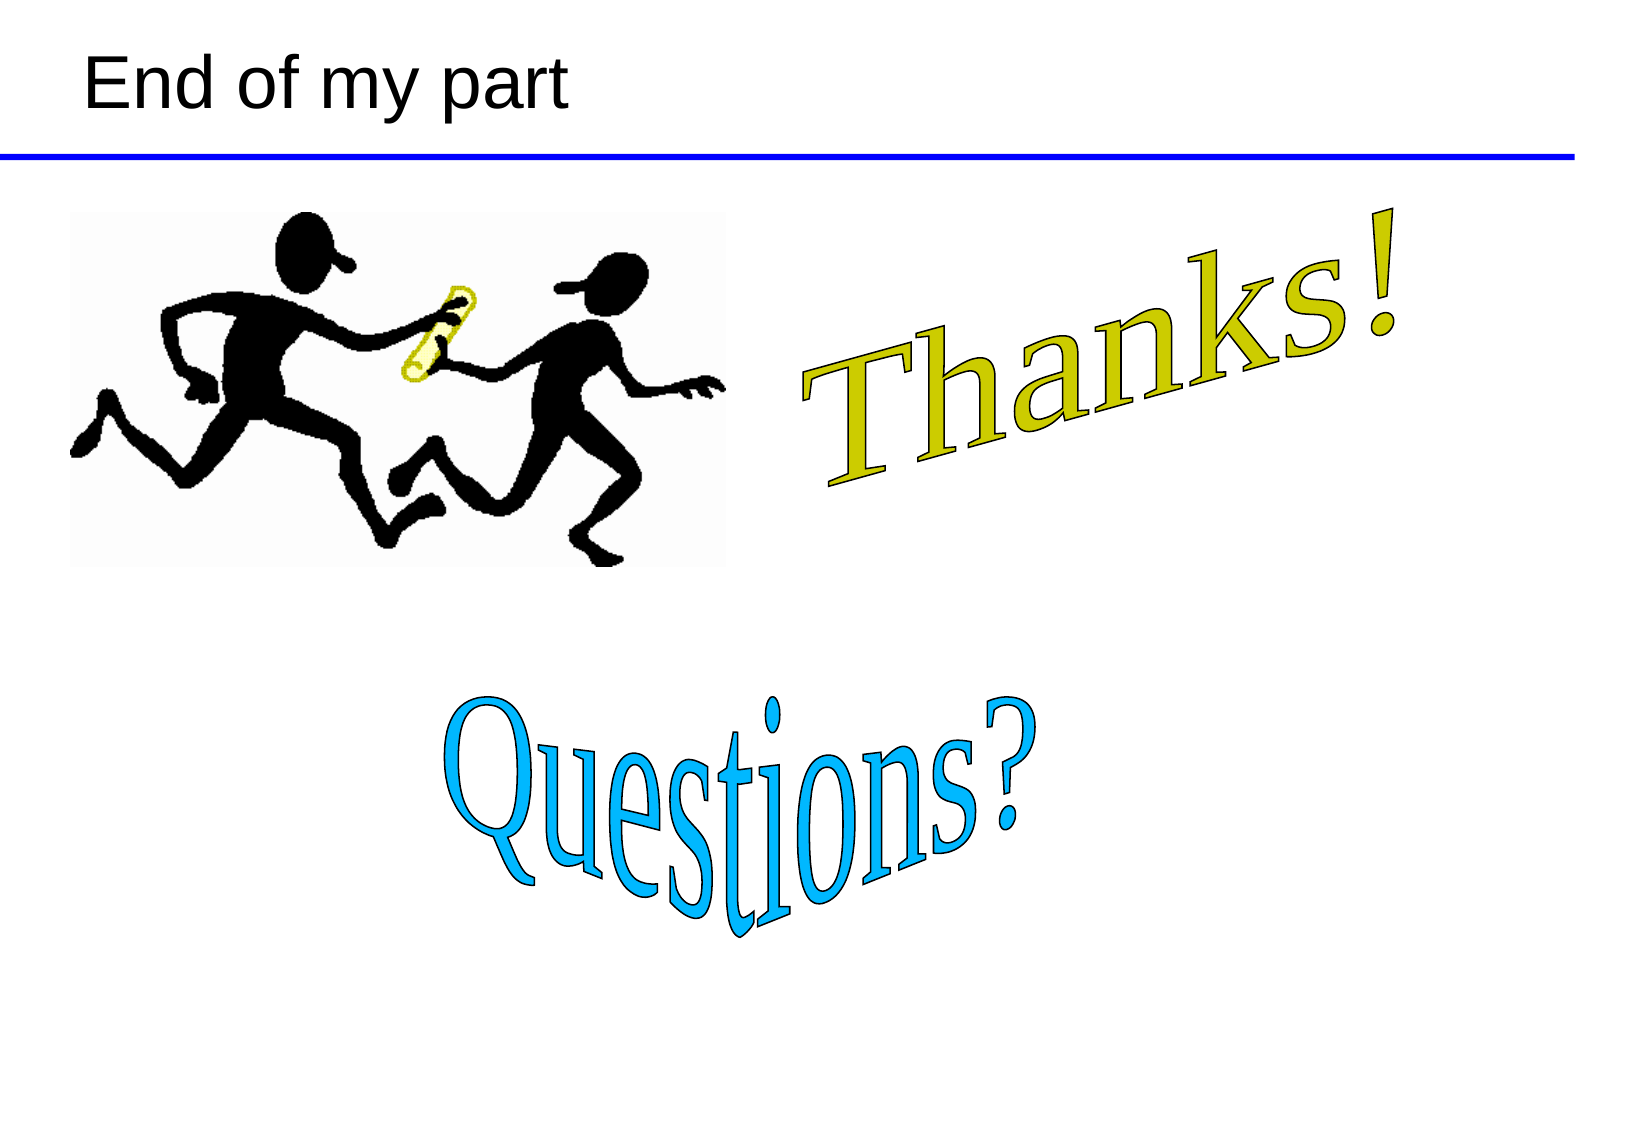

# End of my part
Thanks!
Questions?